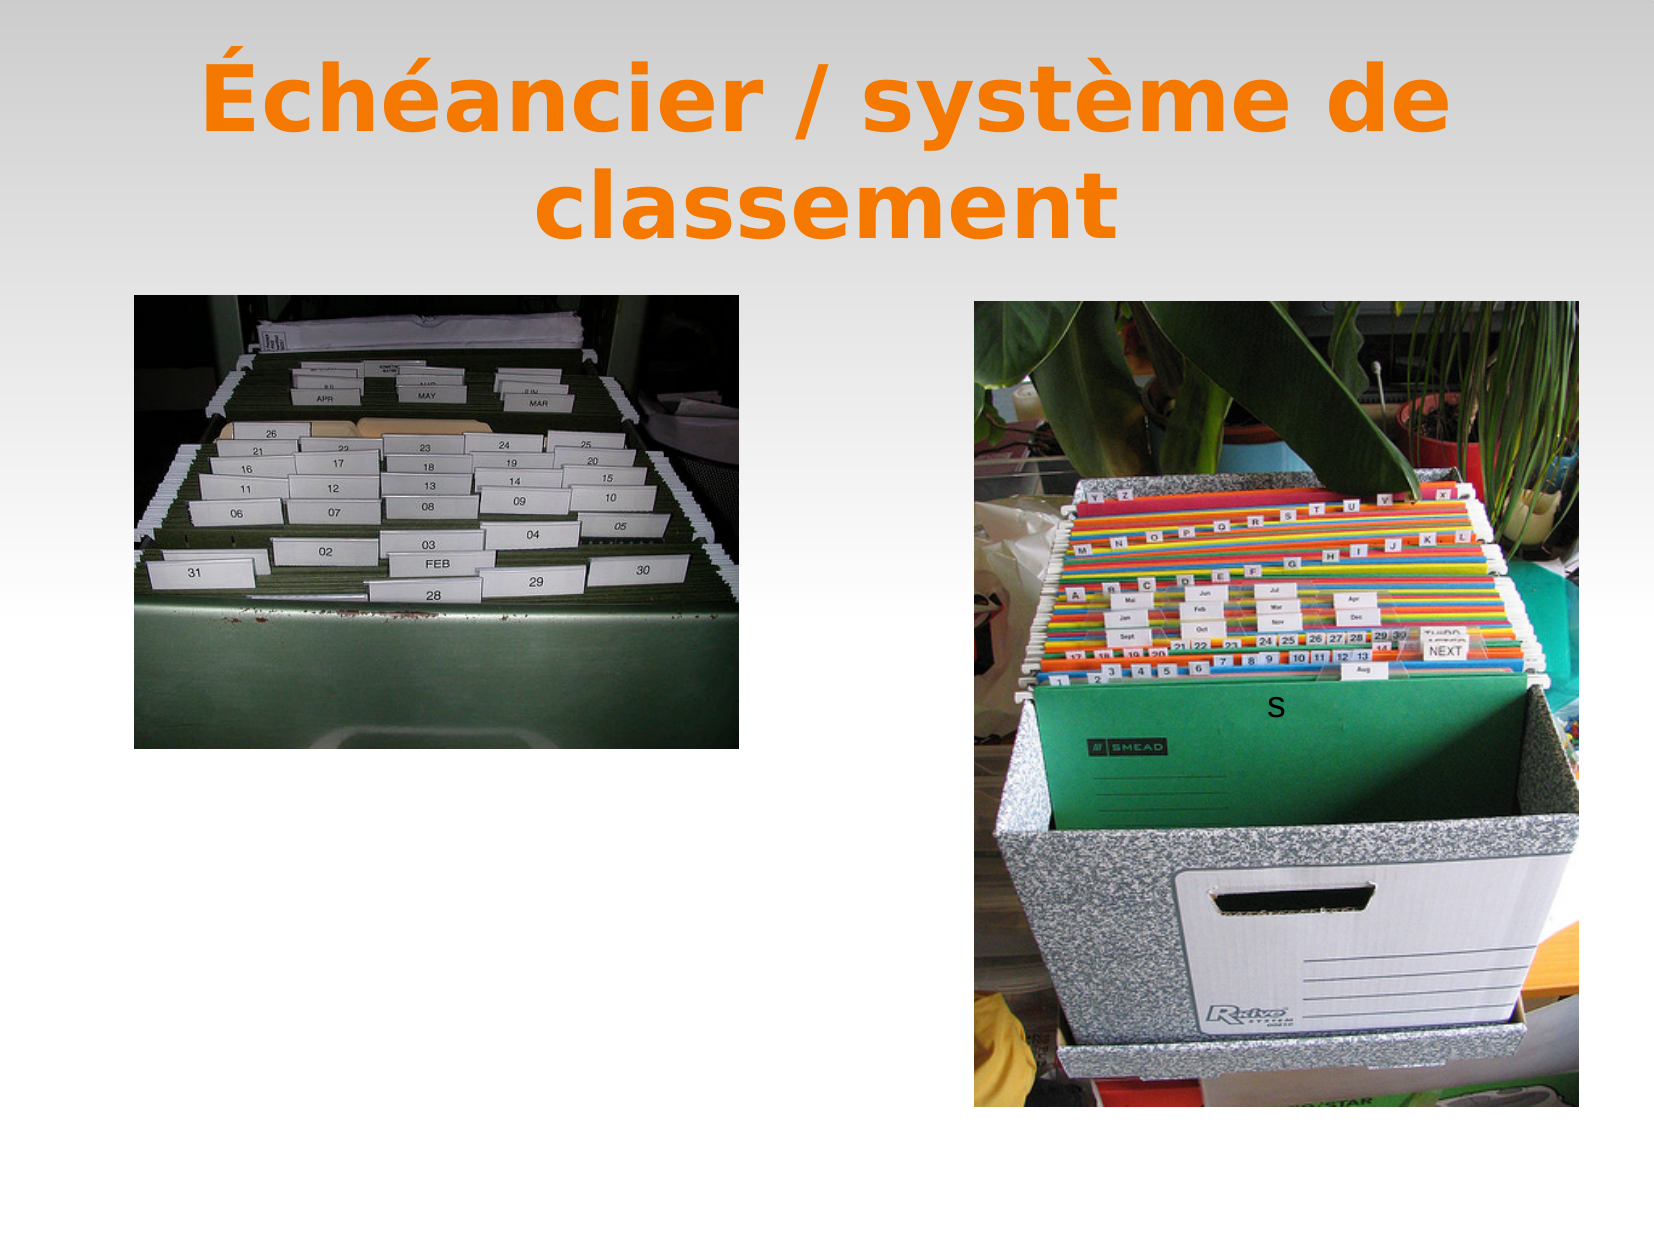

# Échéancier / système de classement
s